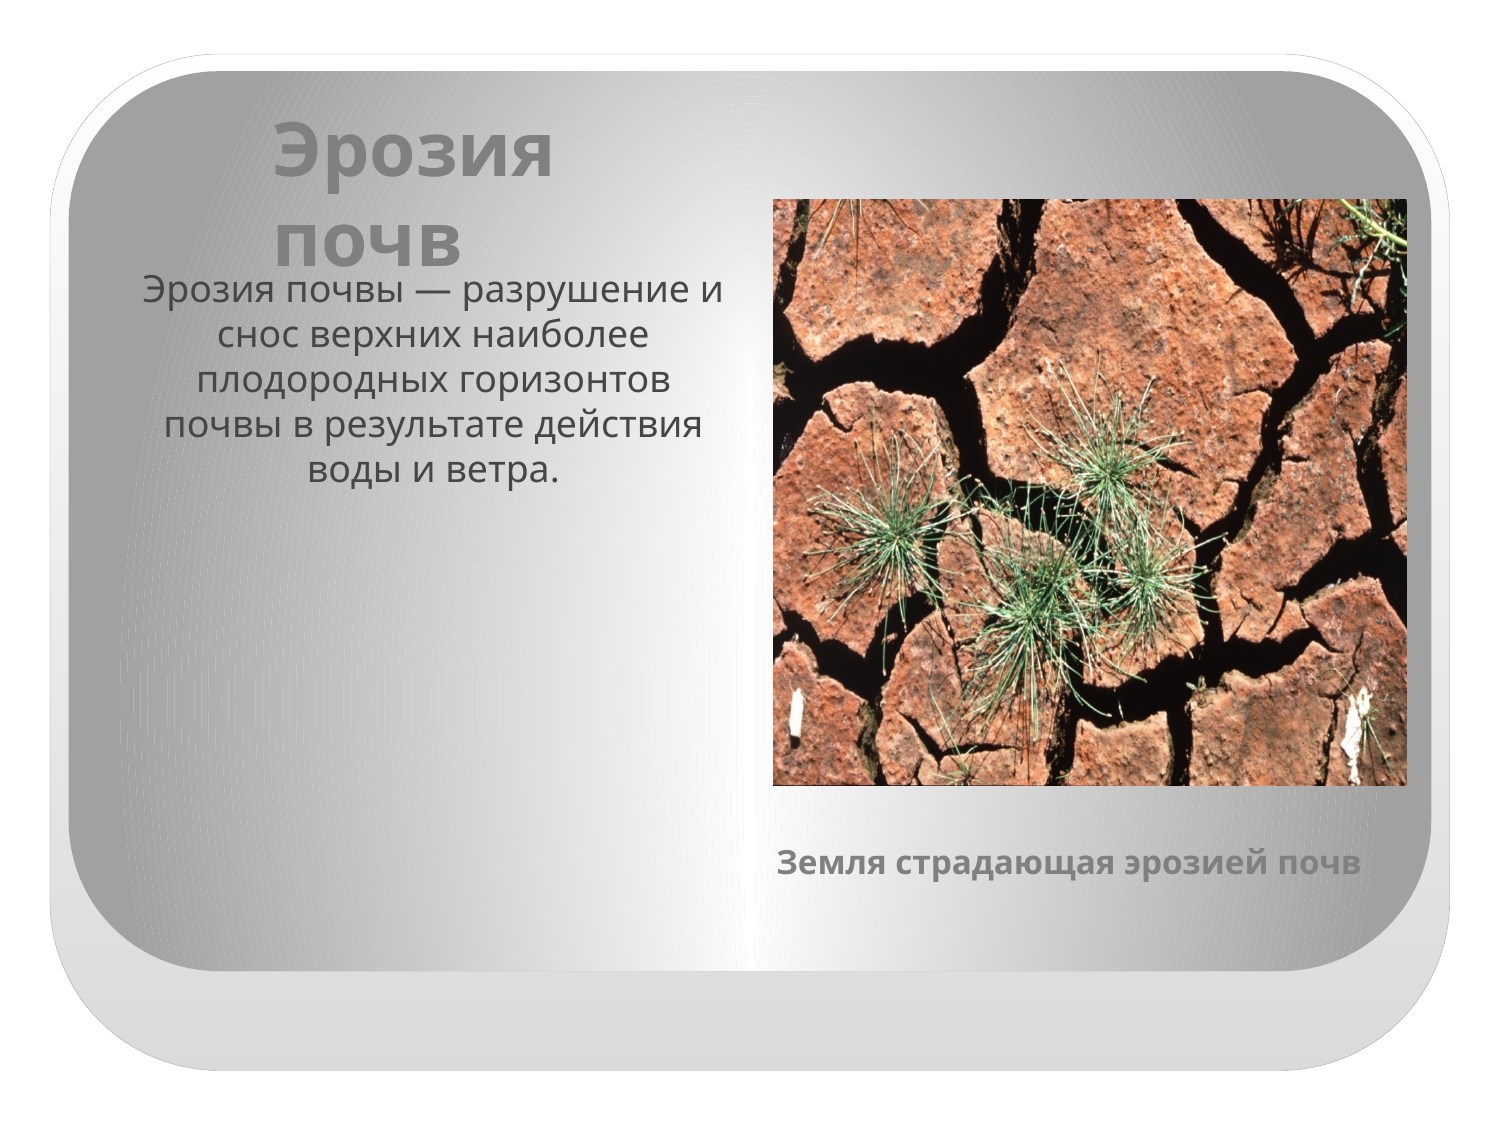

# Эрозия почв
Эрозия почвы — разрушение и снос верхних наиболее плодородных горизонтов почвы в результате действия воды и ветра.
Земля страдающая эрозией почв